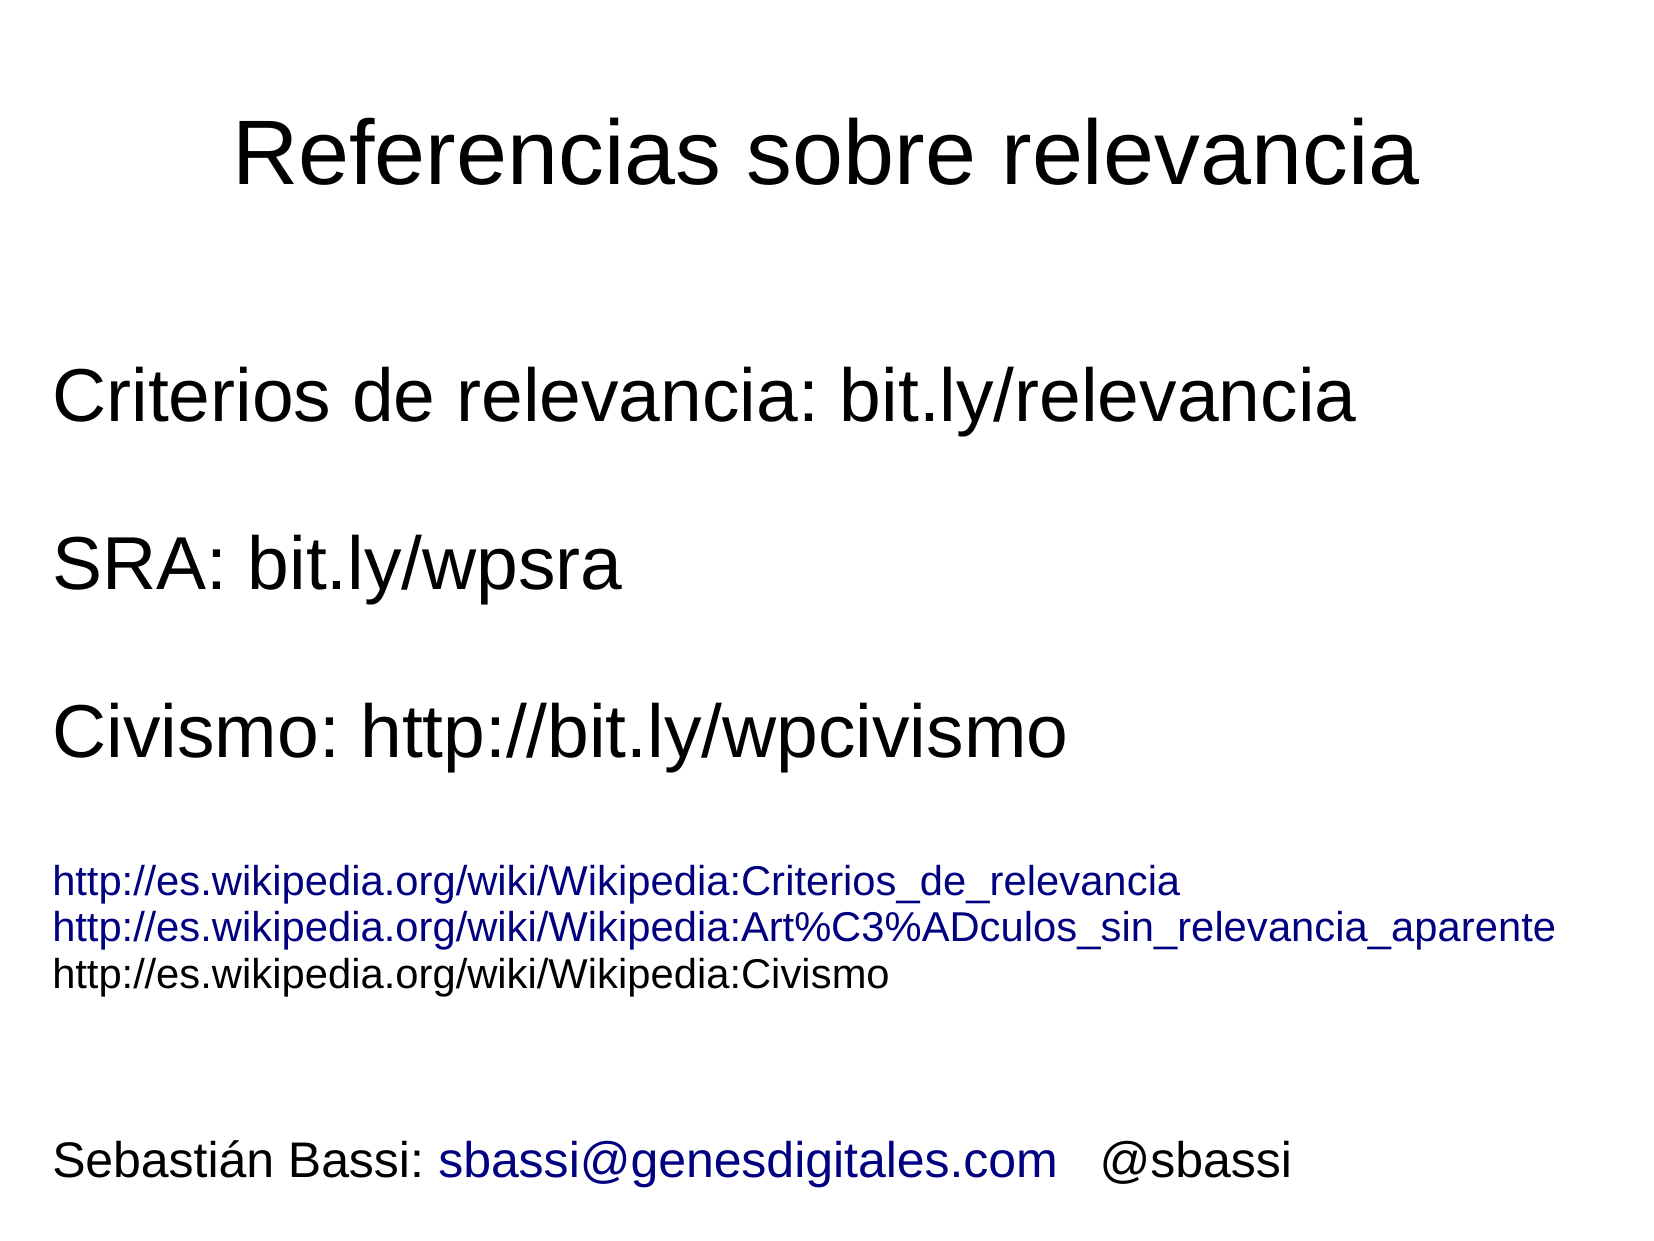

# Referencias sobre relevancia
Criterios de relevancia: bit.ly/relevancia
SRA: bit.ly/wpsra
Civismo: http://bit.ly/wpcivismo
http://es.wikipedia.org/wiki/Wikipedia:Criterios_de_relevancia
http://es.wikipedia.org/wiki/Wikipedia:Art%C3%ADculos_sin_relevancia_aparente
http://es.wikipedia.org/wiki/Wikipedia:Civismo
Sebastián Bassi: sbassi@genesdigitales.com @sbassi